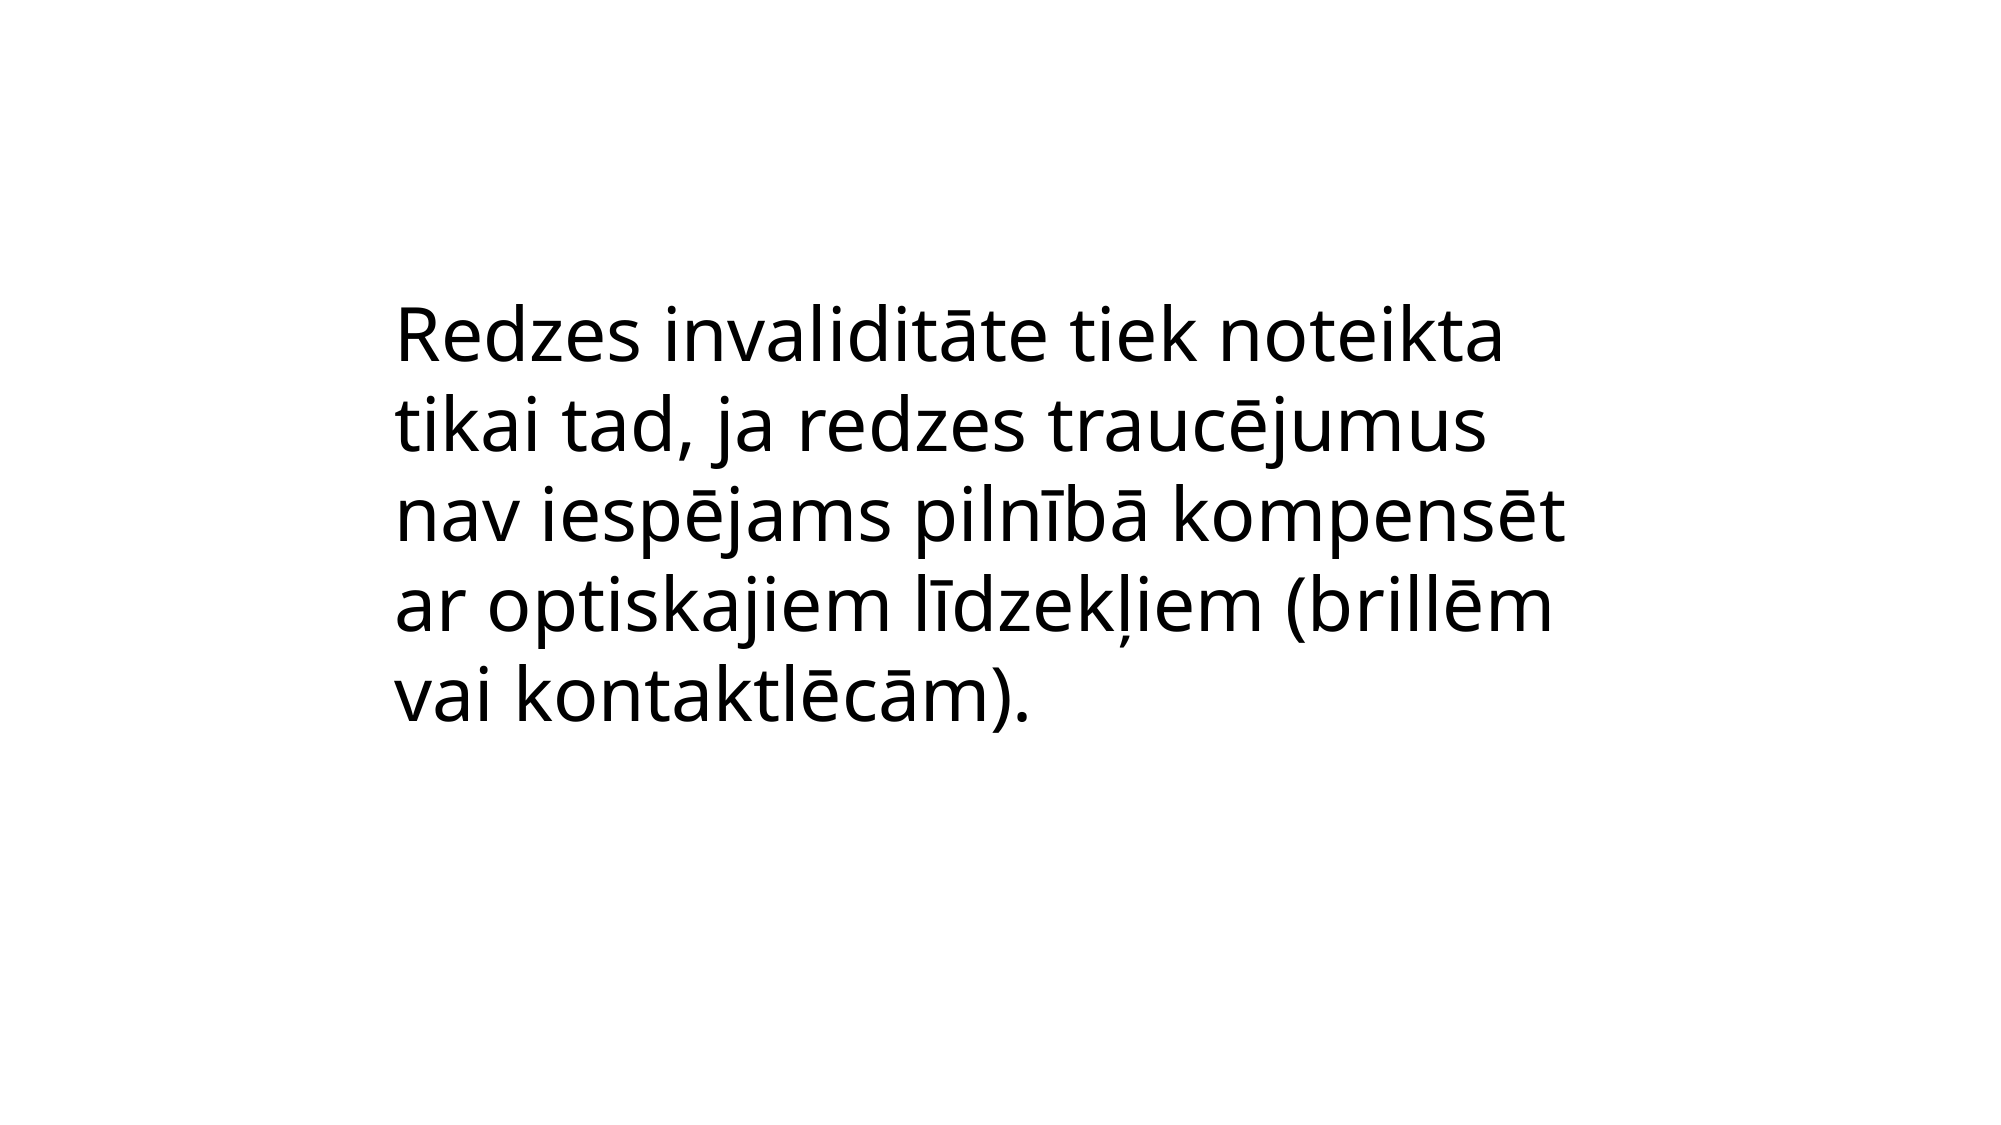

Redzes invaliditāte tiek noteikta tikai tad, ja redzes traucējumus nav iespējams pilnībā kompensēt ar optiskajiem līdzekļiem (brillēm vai kontaktlēcām).